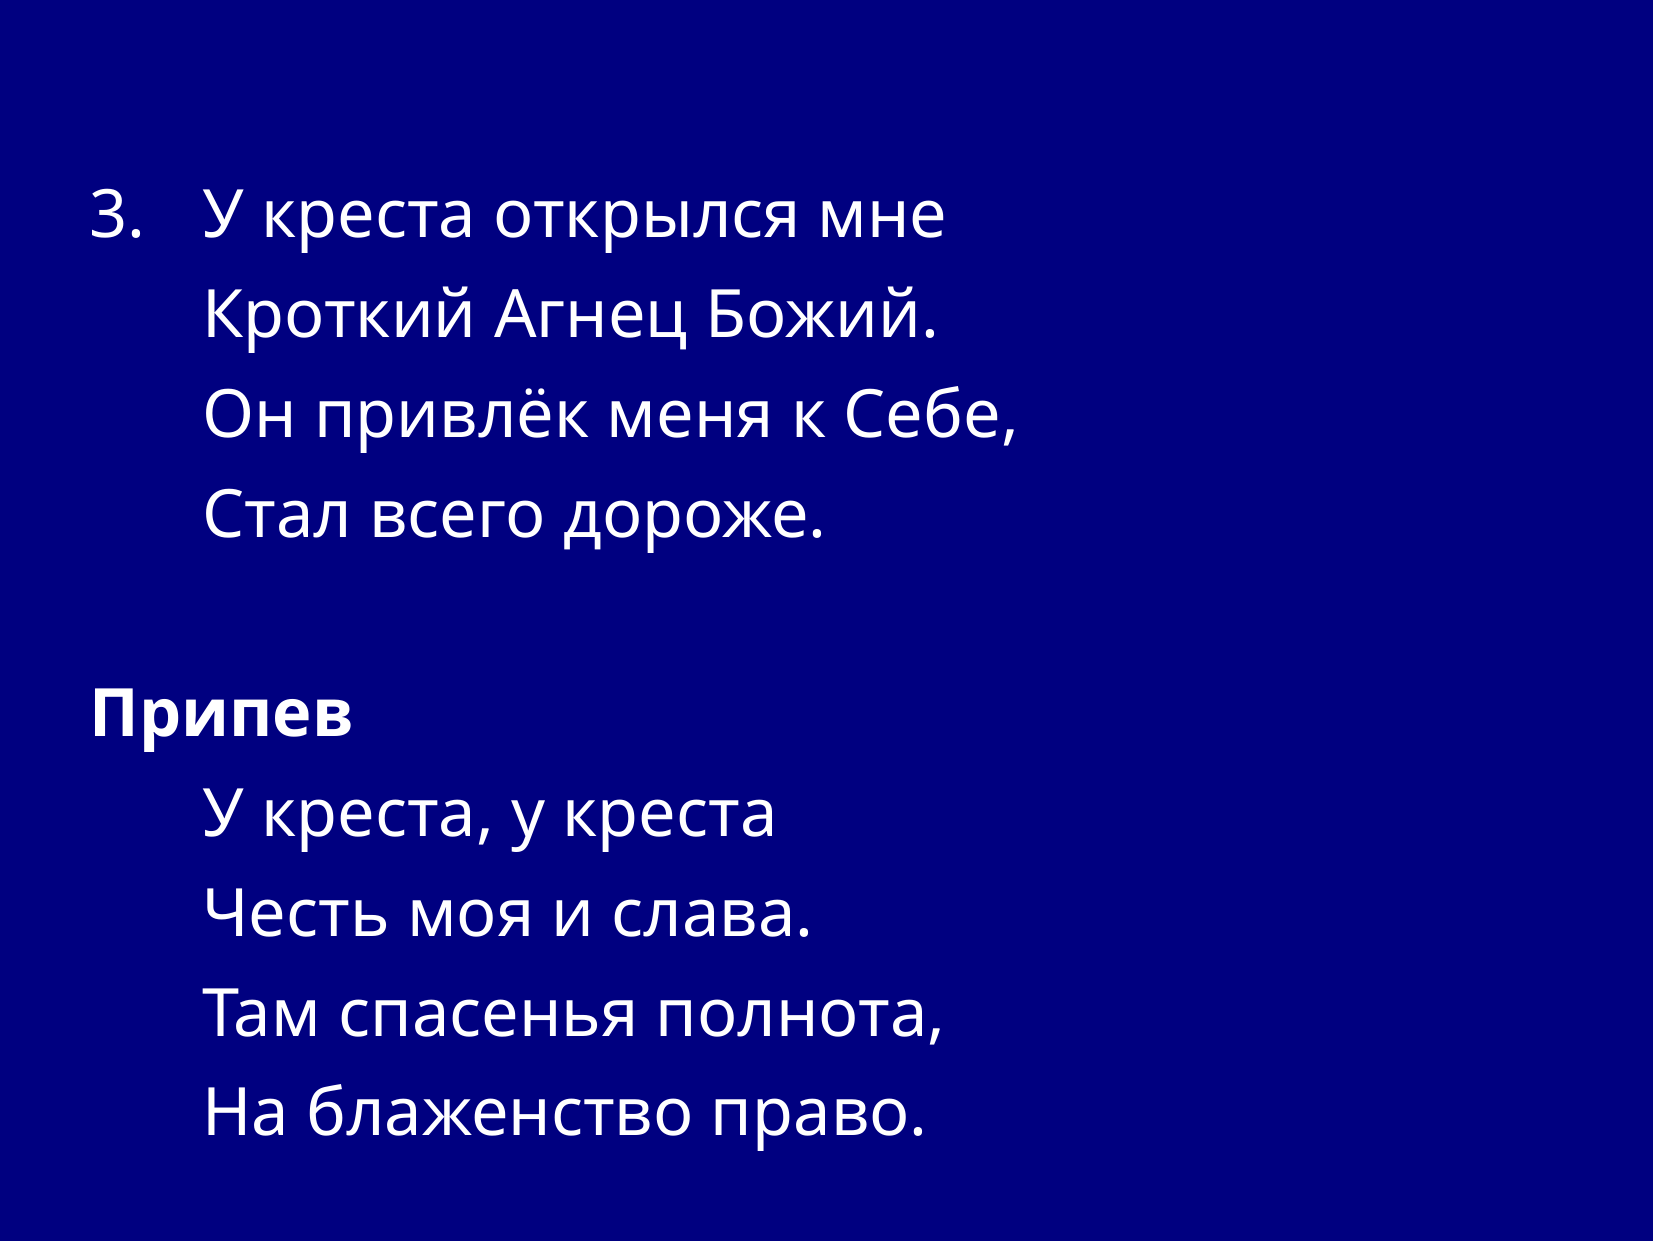

3.	У креста открылся мне
	Кроткий Агнец Божий.
	Он привлёк меня к Себе,
	Стал всего дороже.
Припев
	У креста, у креста
	Честь моя и слава.
	Там спасенья полнота,
	На блаженство право.